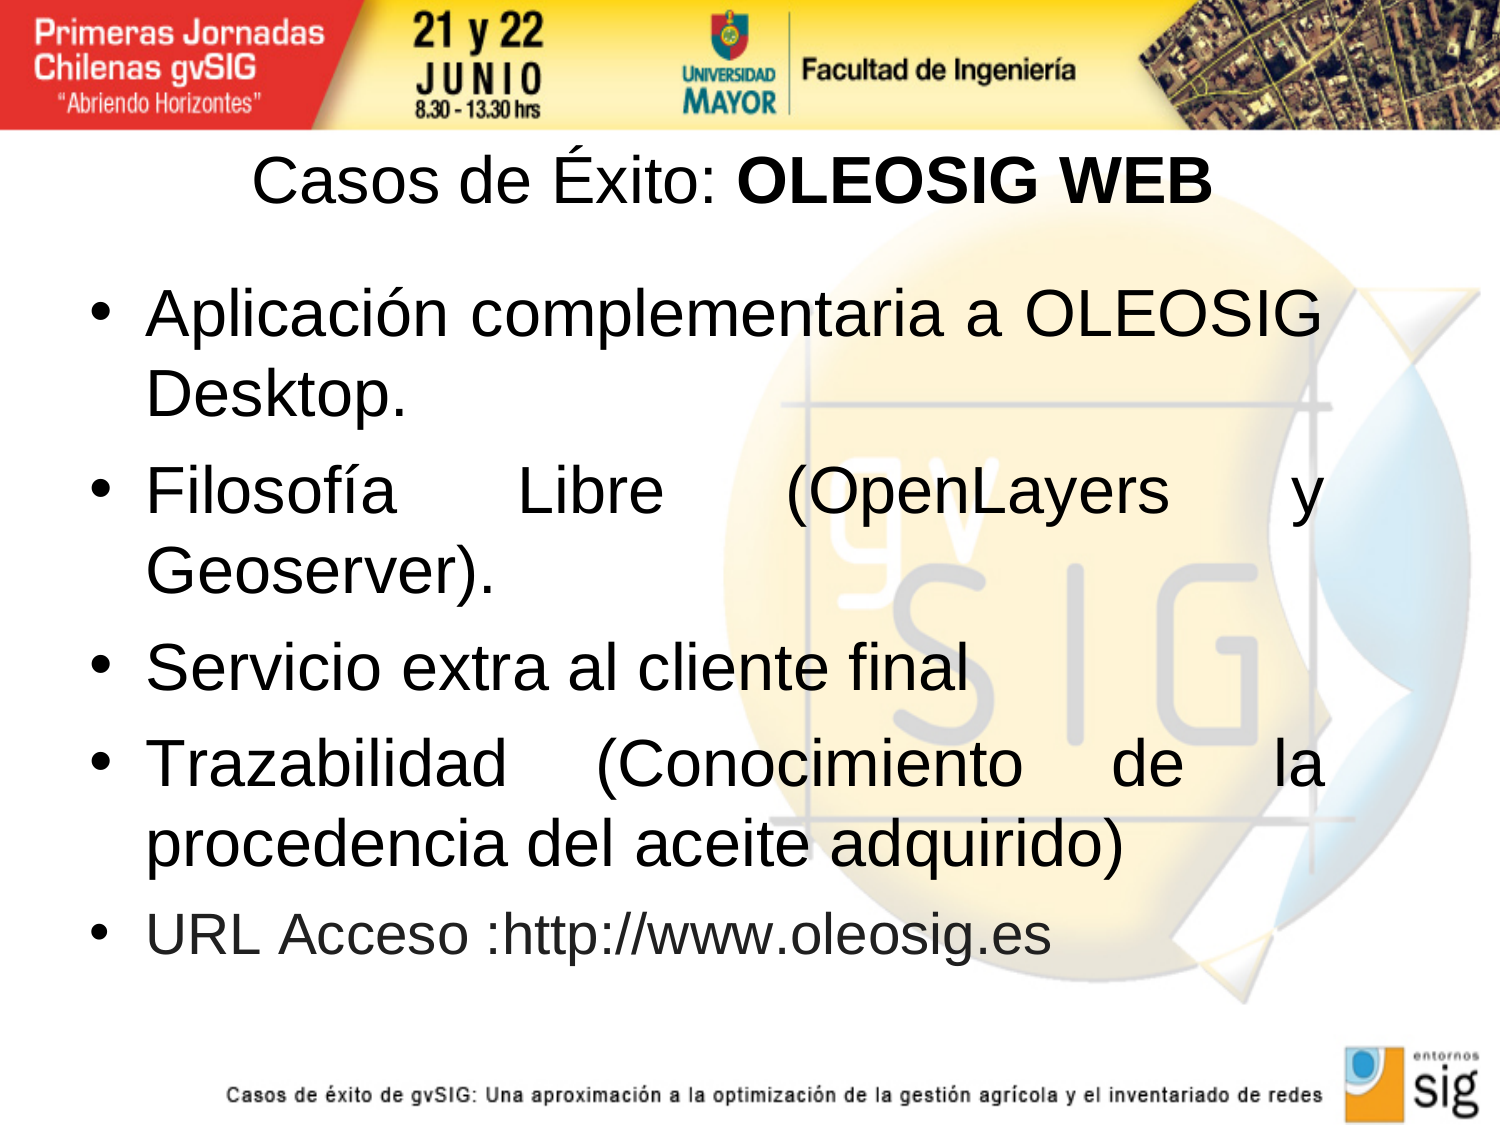

# Casos de Éxito: OLEOSIG WEB
Aplicación complementaria a OLEOSIG Desktop.
Filosofía Libre (OpenLayers y Geoserver).
Servicio extra al cliente final
Trazabilidad (Conocimiento de la procedencia del aceite adquirido)
URL Acceso :http://www.oleosig.es